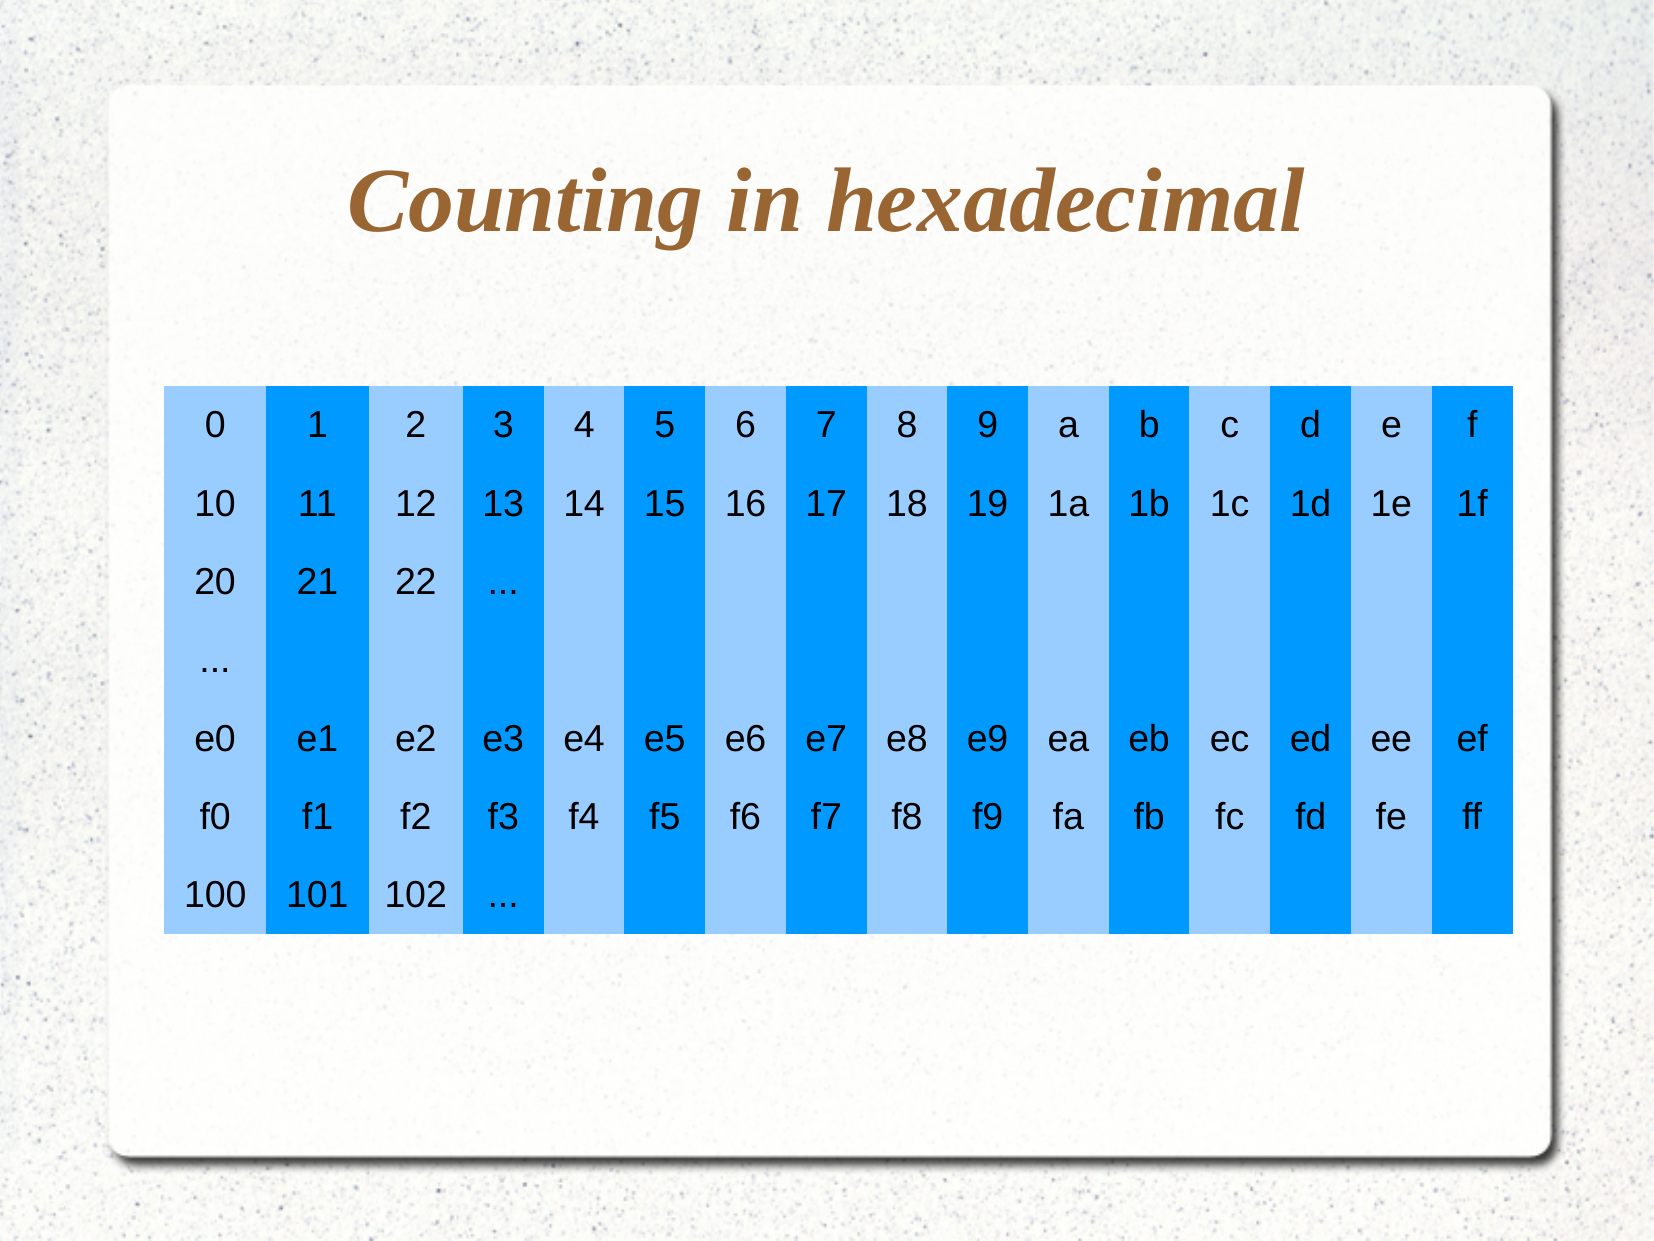

# Counting in hexadecimal
| 0 | 1 | 2 | 3 | 4 | 5 | 6 | 7 | 8 | 9 | a | b | c | d | e | f |
| --- | --- | --- | --- | --- | --- | --- | --- | --- | --- | --- | --- | --- | --- | --- | --- |
| 10 | 11 | 12 | 13 | 14 | 15 | 16 | 17 | 18 | 19 | 1a | 1b | 1c | 1d | 1e | 1f |
| 20 | 21 | 22 | ... | | | | | | | | | | | | |
| ... | | | | | | | | | | | | | | | |
| e0 | e1 | e2 | e3 | e4 | e5 | e6 | e7 | e8 | e9 | ea | eb | ec | ed | ee | ef |
| f0 | f1 | f2 | f3 | f4 | f5 | f6 | f7 | f8 | f9 | fa | fb | fc | fd | fe | ff |
| 100 | 101 | 102 | ... | | | | | | | | | | | | |